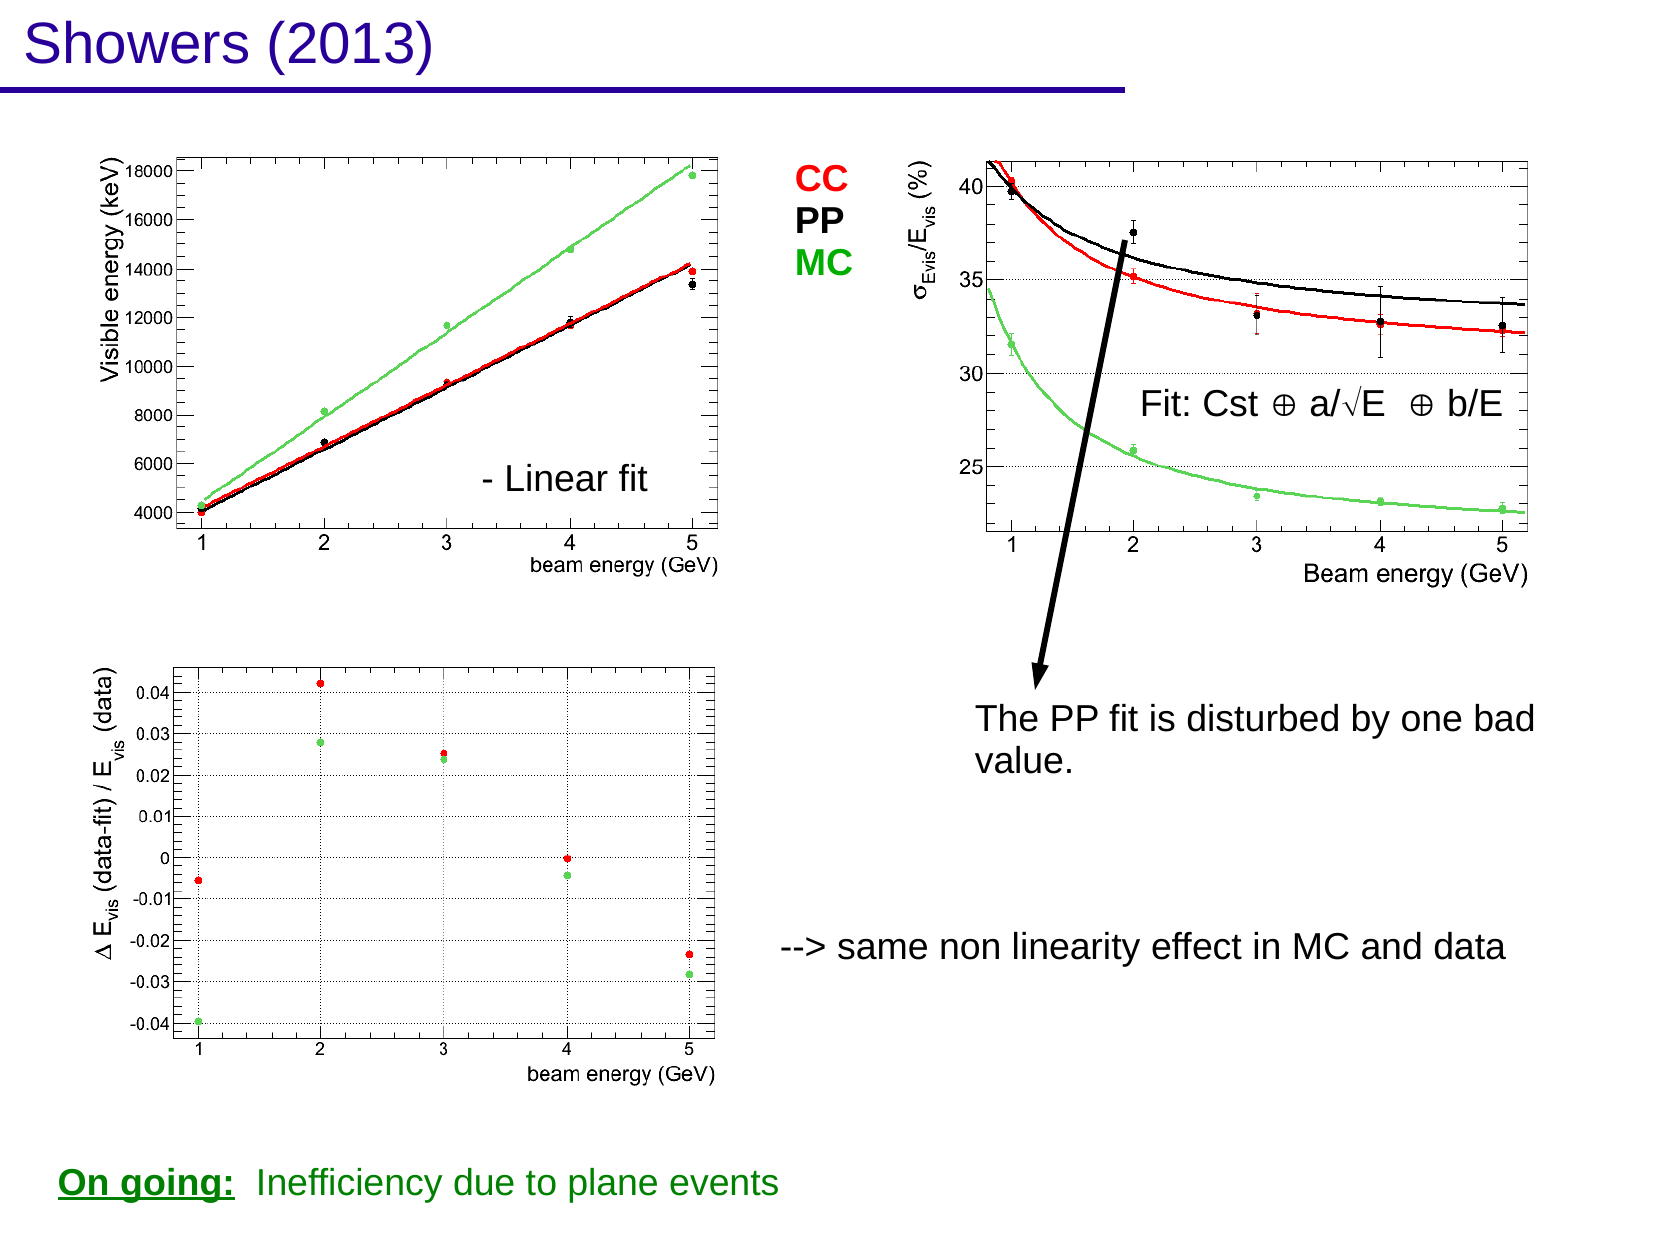

# Showers (2013)
CC
PP
MC
Fit: Cst  a/E  b/E
- Linear fit
The PP fit is disturbed by one bad value.
--> same non linearity effect in MC and data
On going: Inefficiency due to plane events